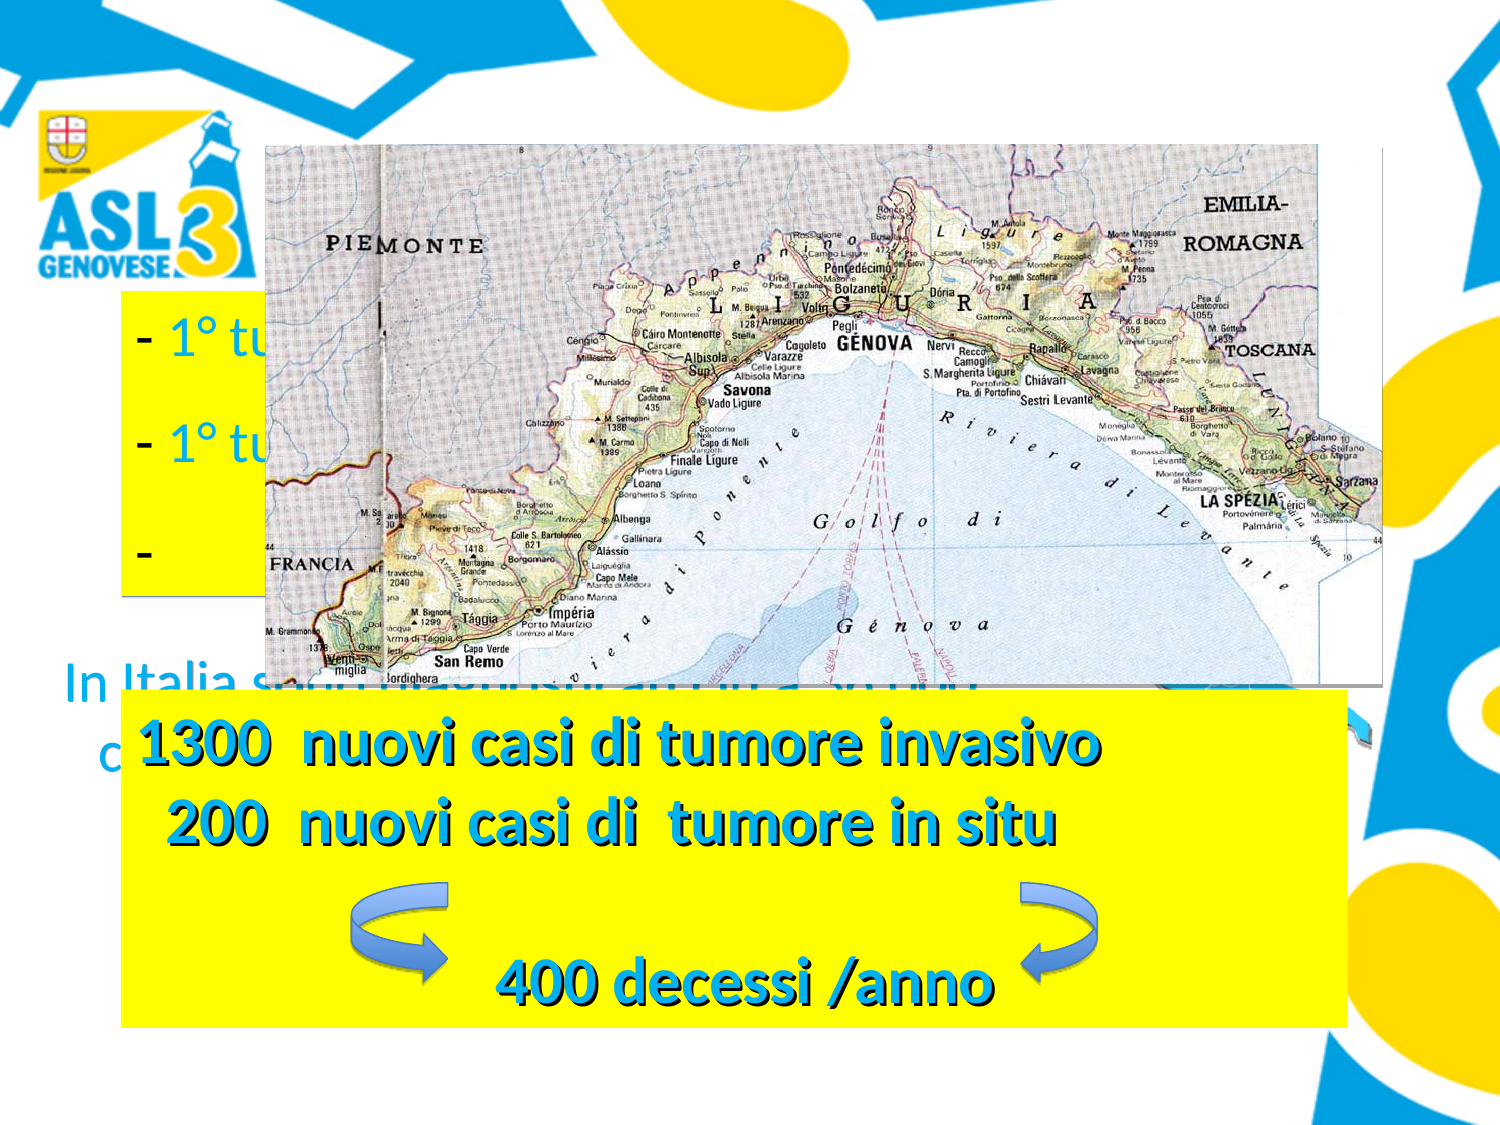

CARCINOMA MAMMARIO
 1° tumore per incidenza nel sesso femminile
 1° tumore per mortalità nel sesso femminile
In Italia sono diagnosticati circa 36.000 casi/anno, 152 ogni 100.000 donne. 11.000 decessi/anno.
 Colpisce 1 donna su 11
1300 nuovi casi di tumore invasivo
 200 nuovi casi di tumore in situ
 400 decessi /anno